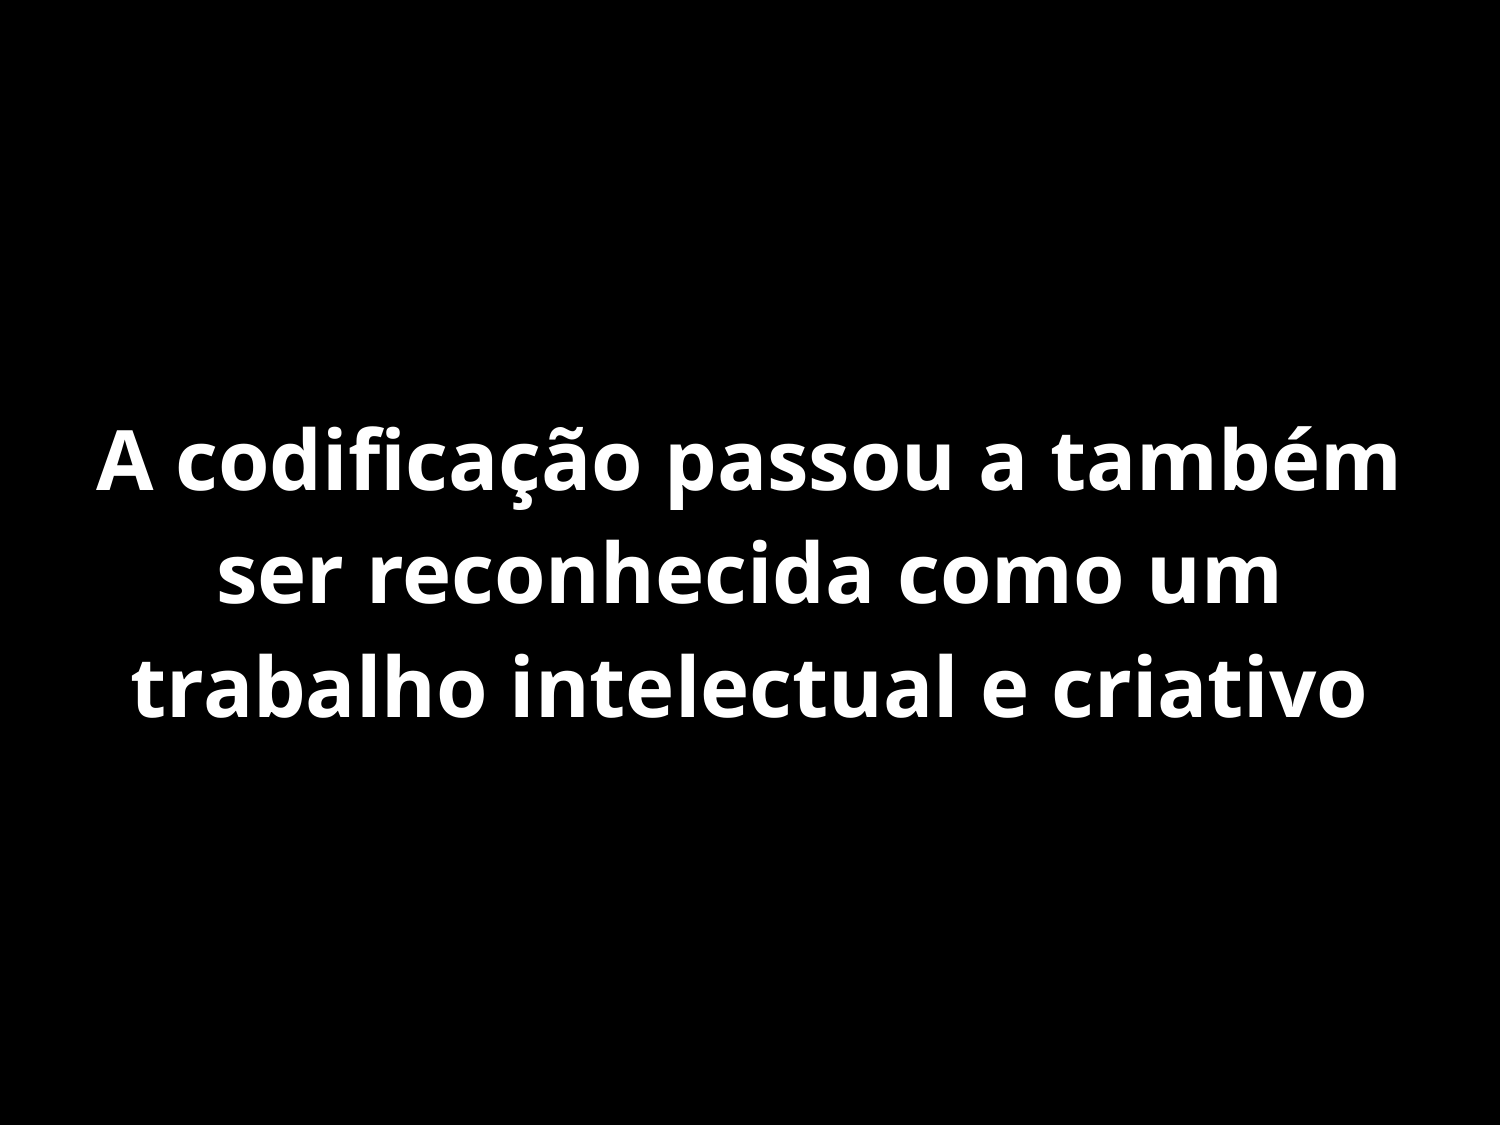

# A codificação passou a também ser reconhecida como um trabalho intelectual e criativo